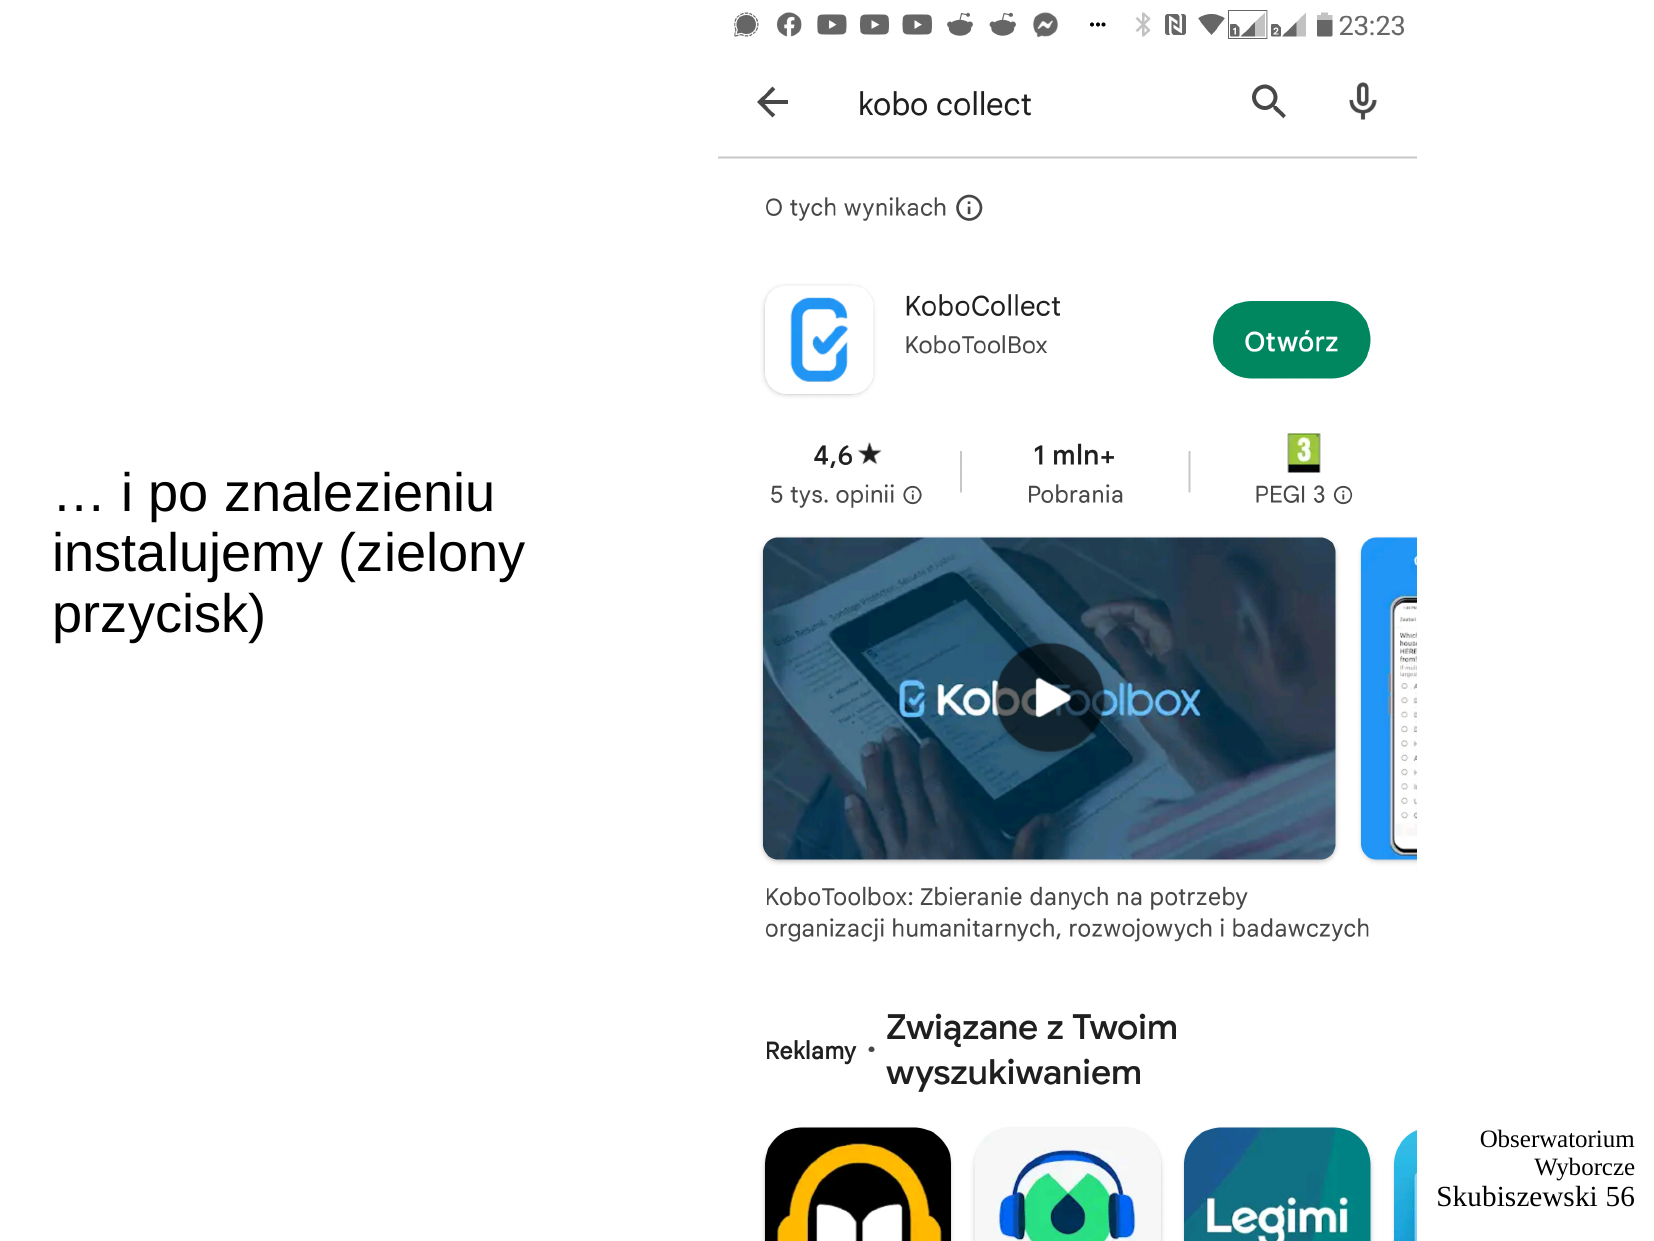

#
… i po znalezieniu instalujemy (zielony przycisk)
56